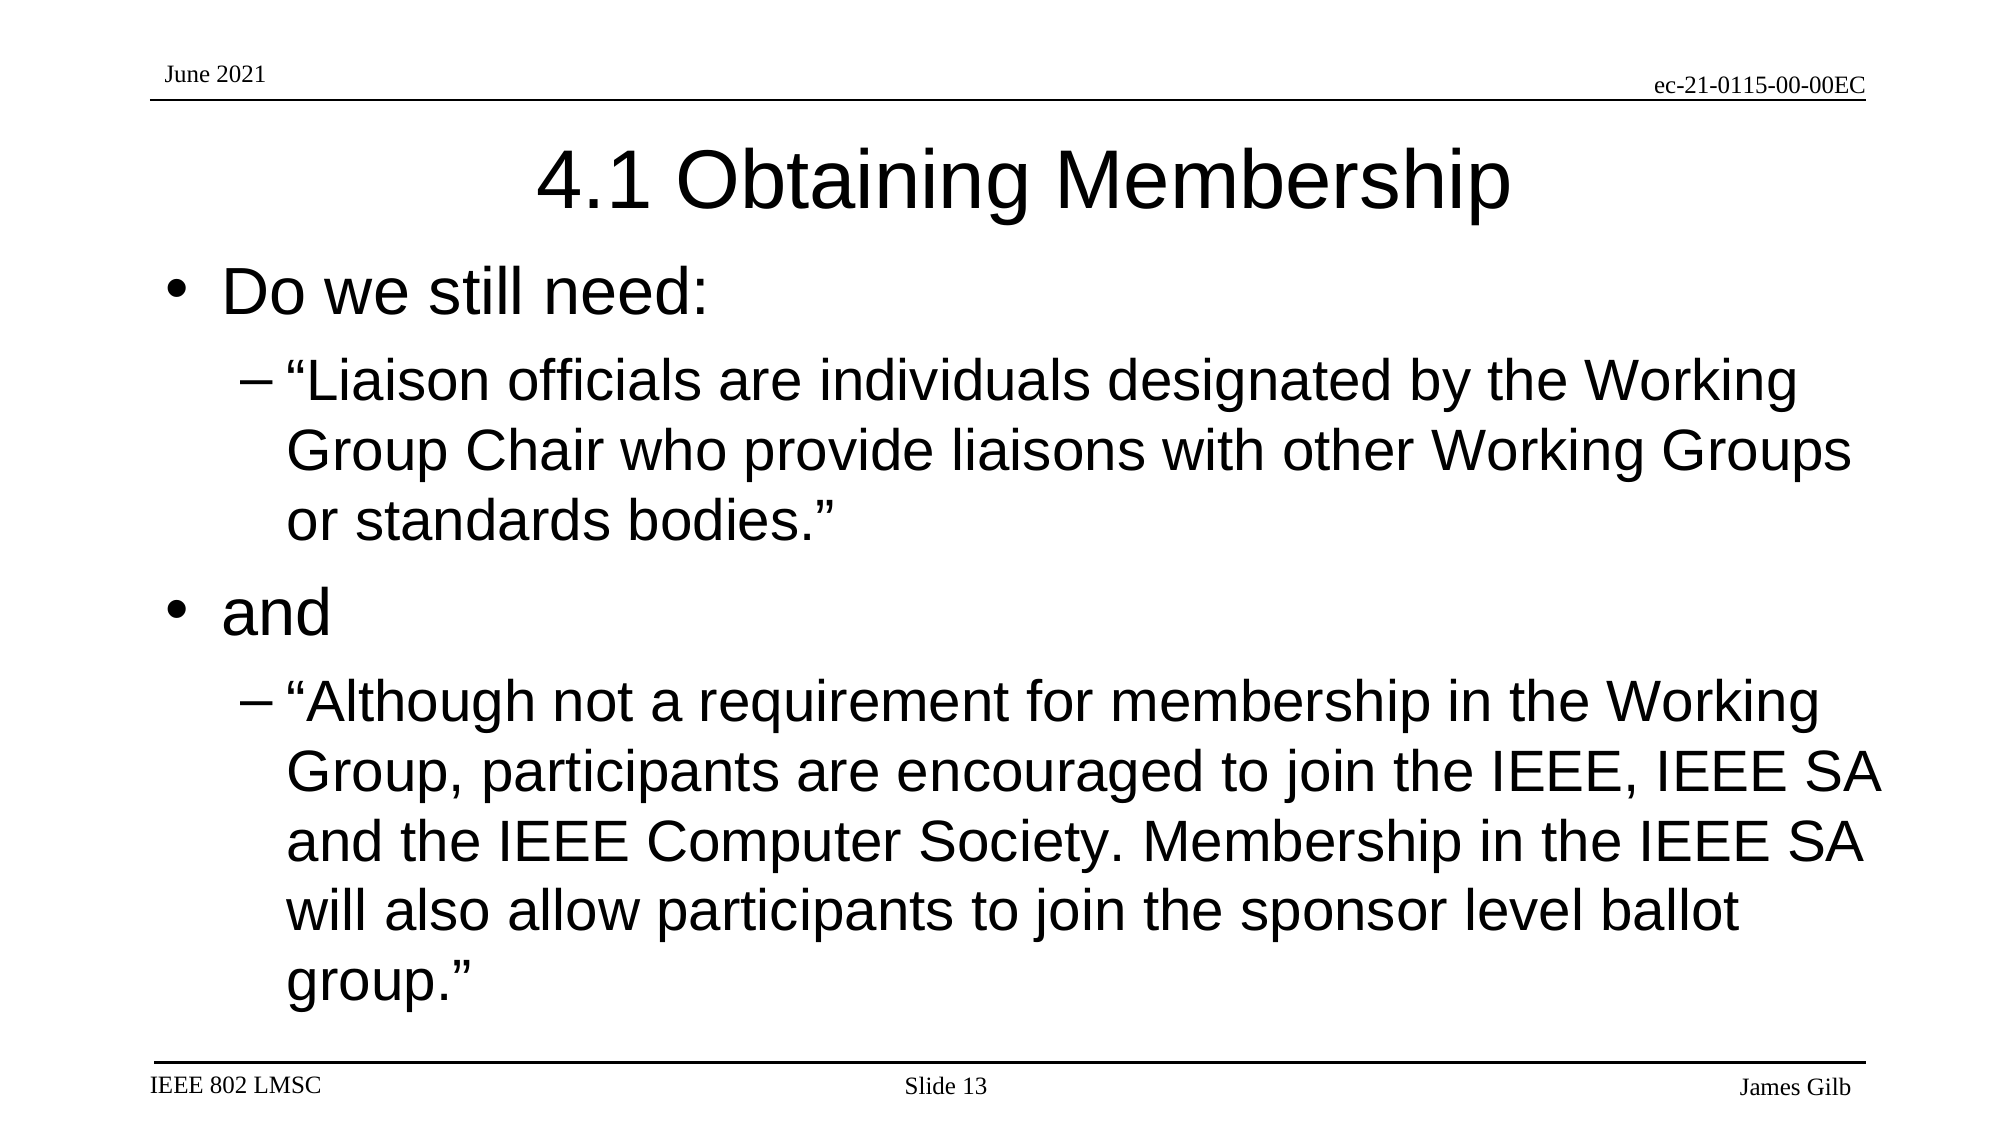

# 4.1 Obtaining Membership
Do we still need:
“Liaison officials are individuals designated by the Working Group Chair who provide liaisons with other Working Groups or standards bodies.”
and
“Although not a requirement for membership in the Working Group, participants are encouraged to join the IEEE, IEEE SA and the IEEE Computer Society. Membership in the IEEE SA will also allow participants to join the sponsor level ballot group.”
13